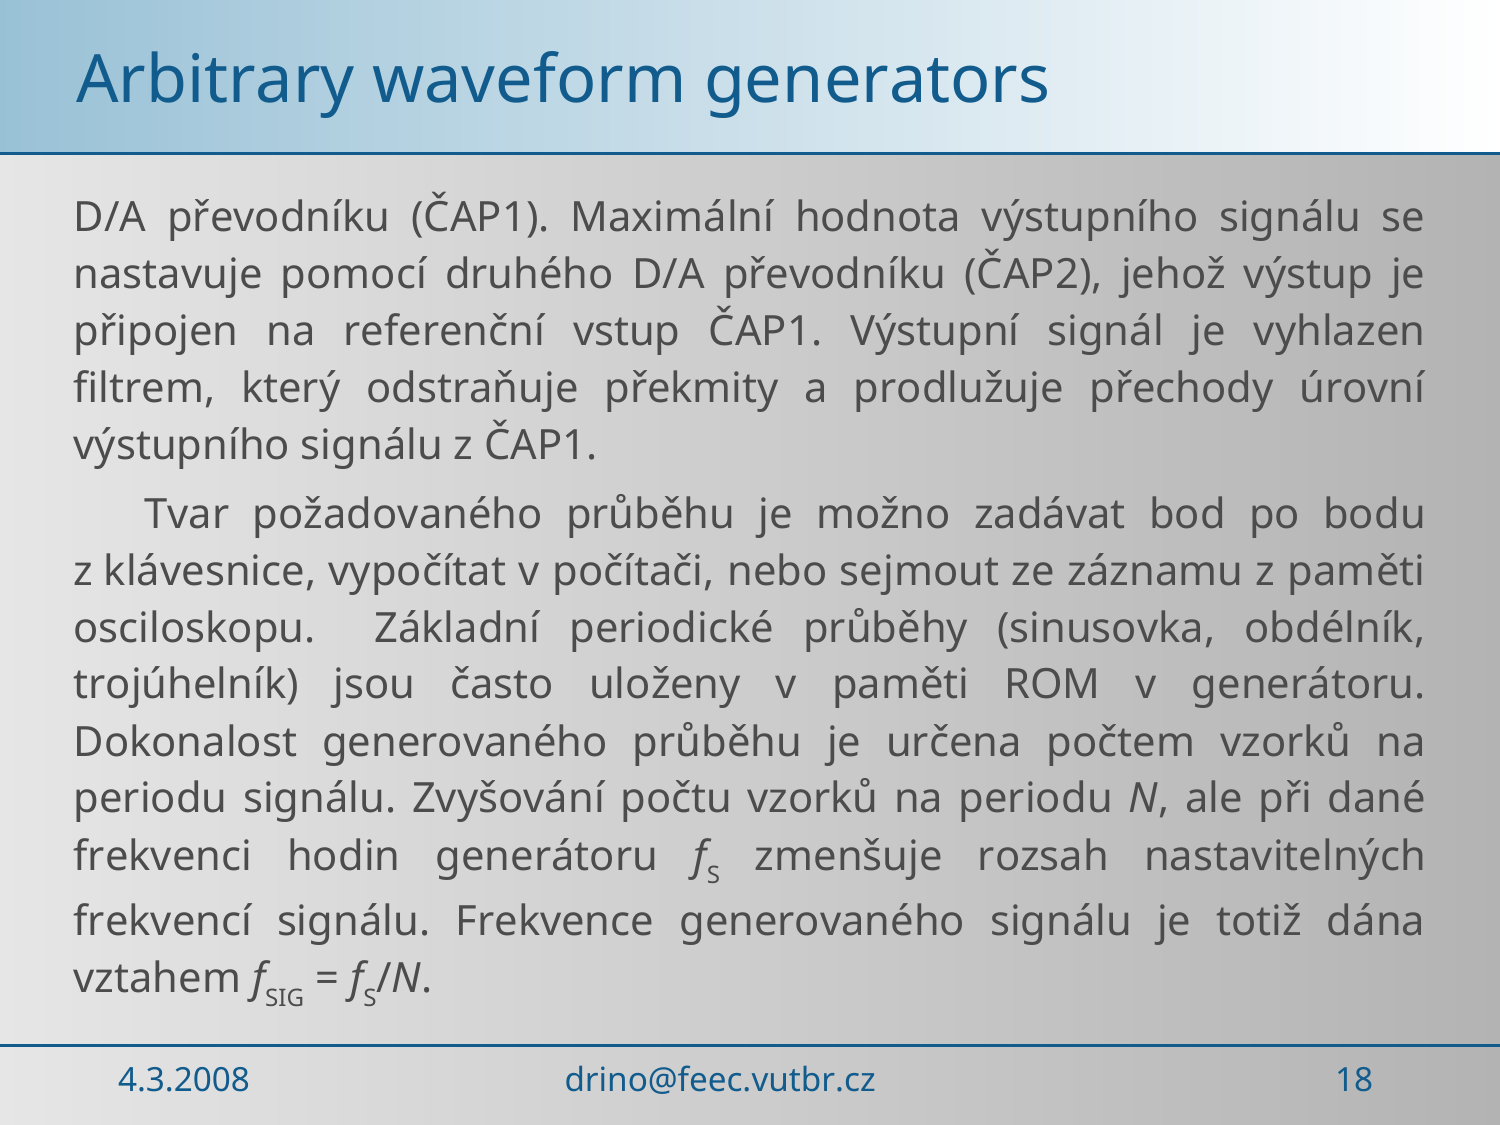

# Arbitrary waveform generators
D/A převodníku (ČAP1). Maximální hodnota výstupního signálu se nastavuje pomocí druhého D/A převodníku (ČAP2), jehož výstup je připojen na referenční vstup ČAP1. Výstupní signál je vyhlazen filtrem, který odstraňuje překmity a prodlužuje přechody úrovní výstupního signálu z ČAP1.
Tvar požadovaného průběhu je možno zadávat bod po bodu z klávesnice, vypočítat v počítači, nebo sejmout ze záznamu z paměti osciloskopu. Základní periodické průběhy (sinusovka, obdélník, trojúhelník) jsou často uloženy v paměti ROM v generátoru. Dokonalost generovaného průběhu je určena počtem vzorků na periodu signálu. Zvyšování počtu vzorků na periodu N, ale při dané frekvenci hodin generátoru fS zmenšuje rozsah nastavitelných frekvencí signálu. Frekvence generovaného signálu je totiž dána vztahem fSIG = fS/N.
4.3.2008
drino@feec.vutbr.cz